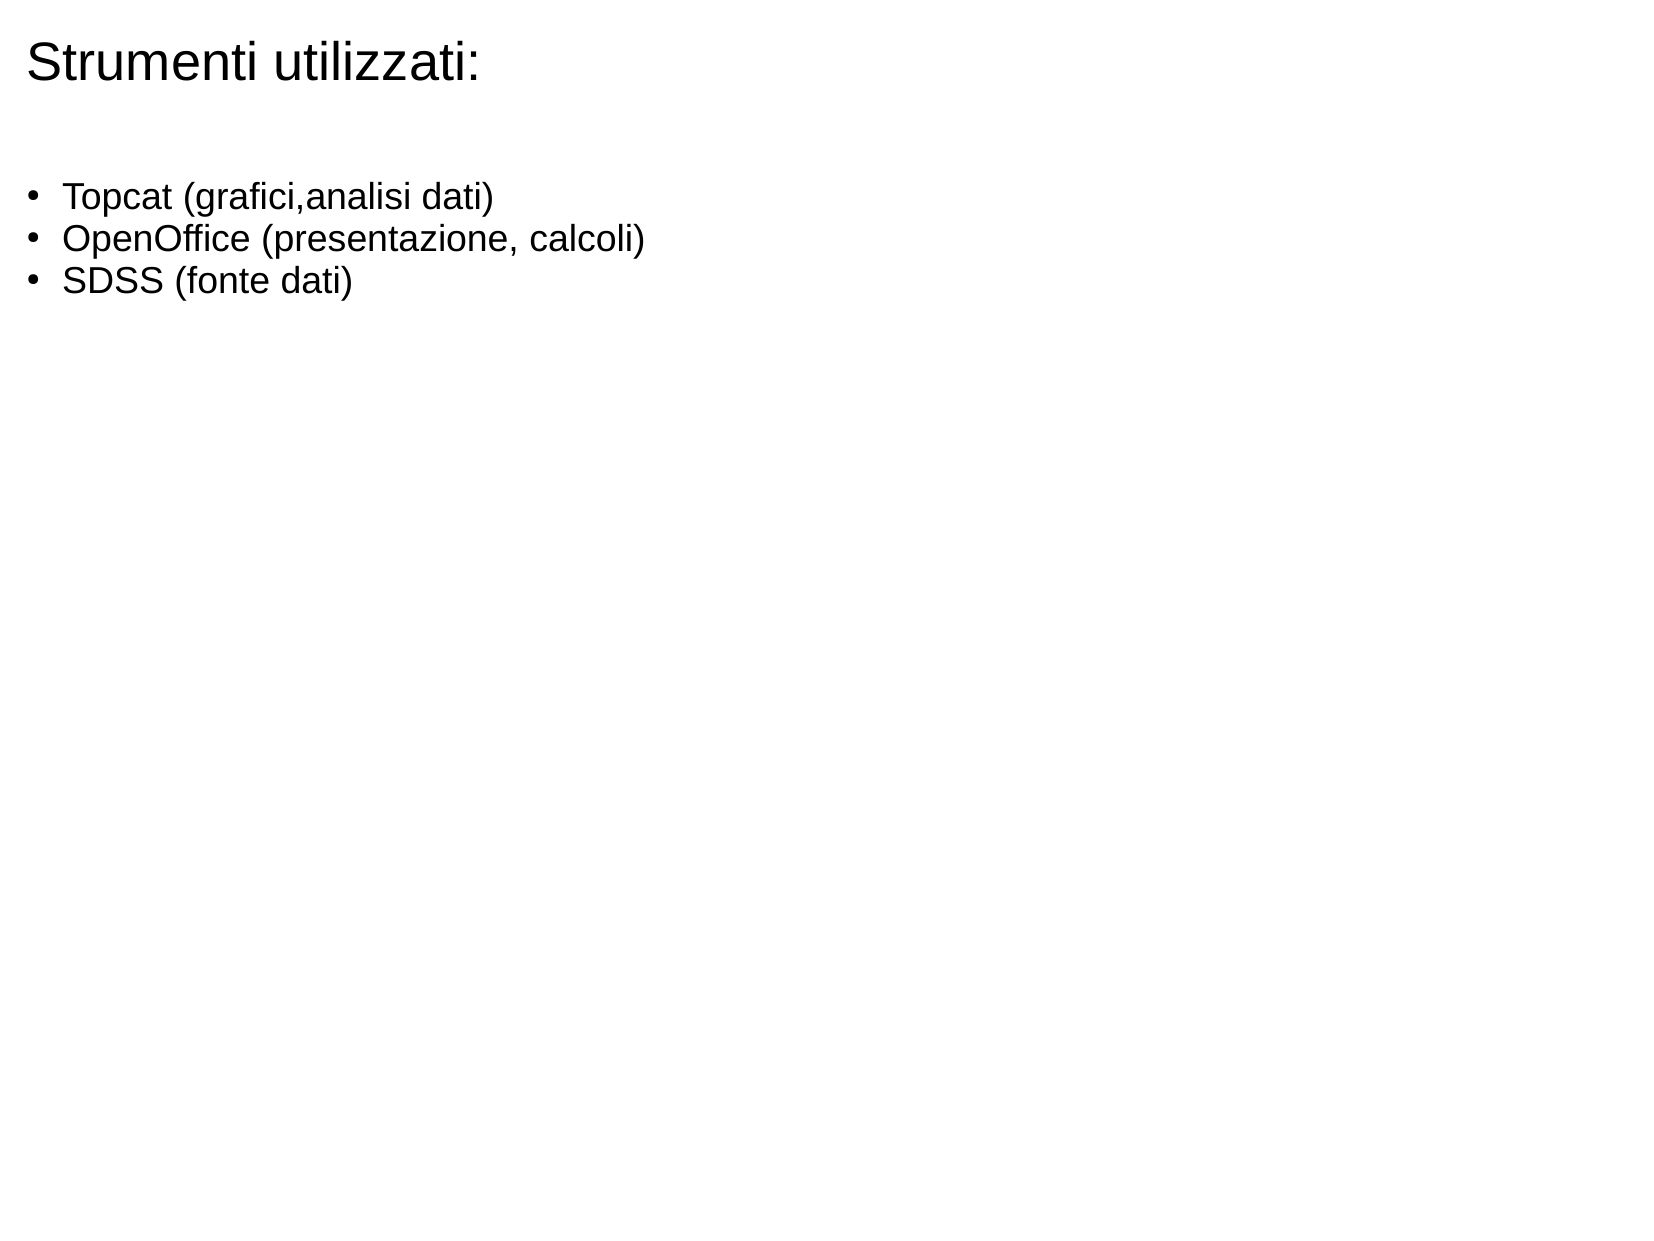

Strumenti utilizzati:
Topcat (grafici,analisi dati)
OpenOffice (presentazione, calcoli)
SDSS (fonte dati)